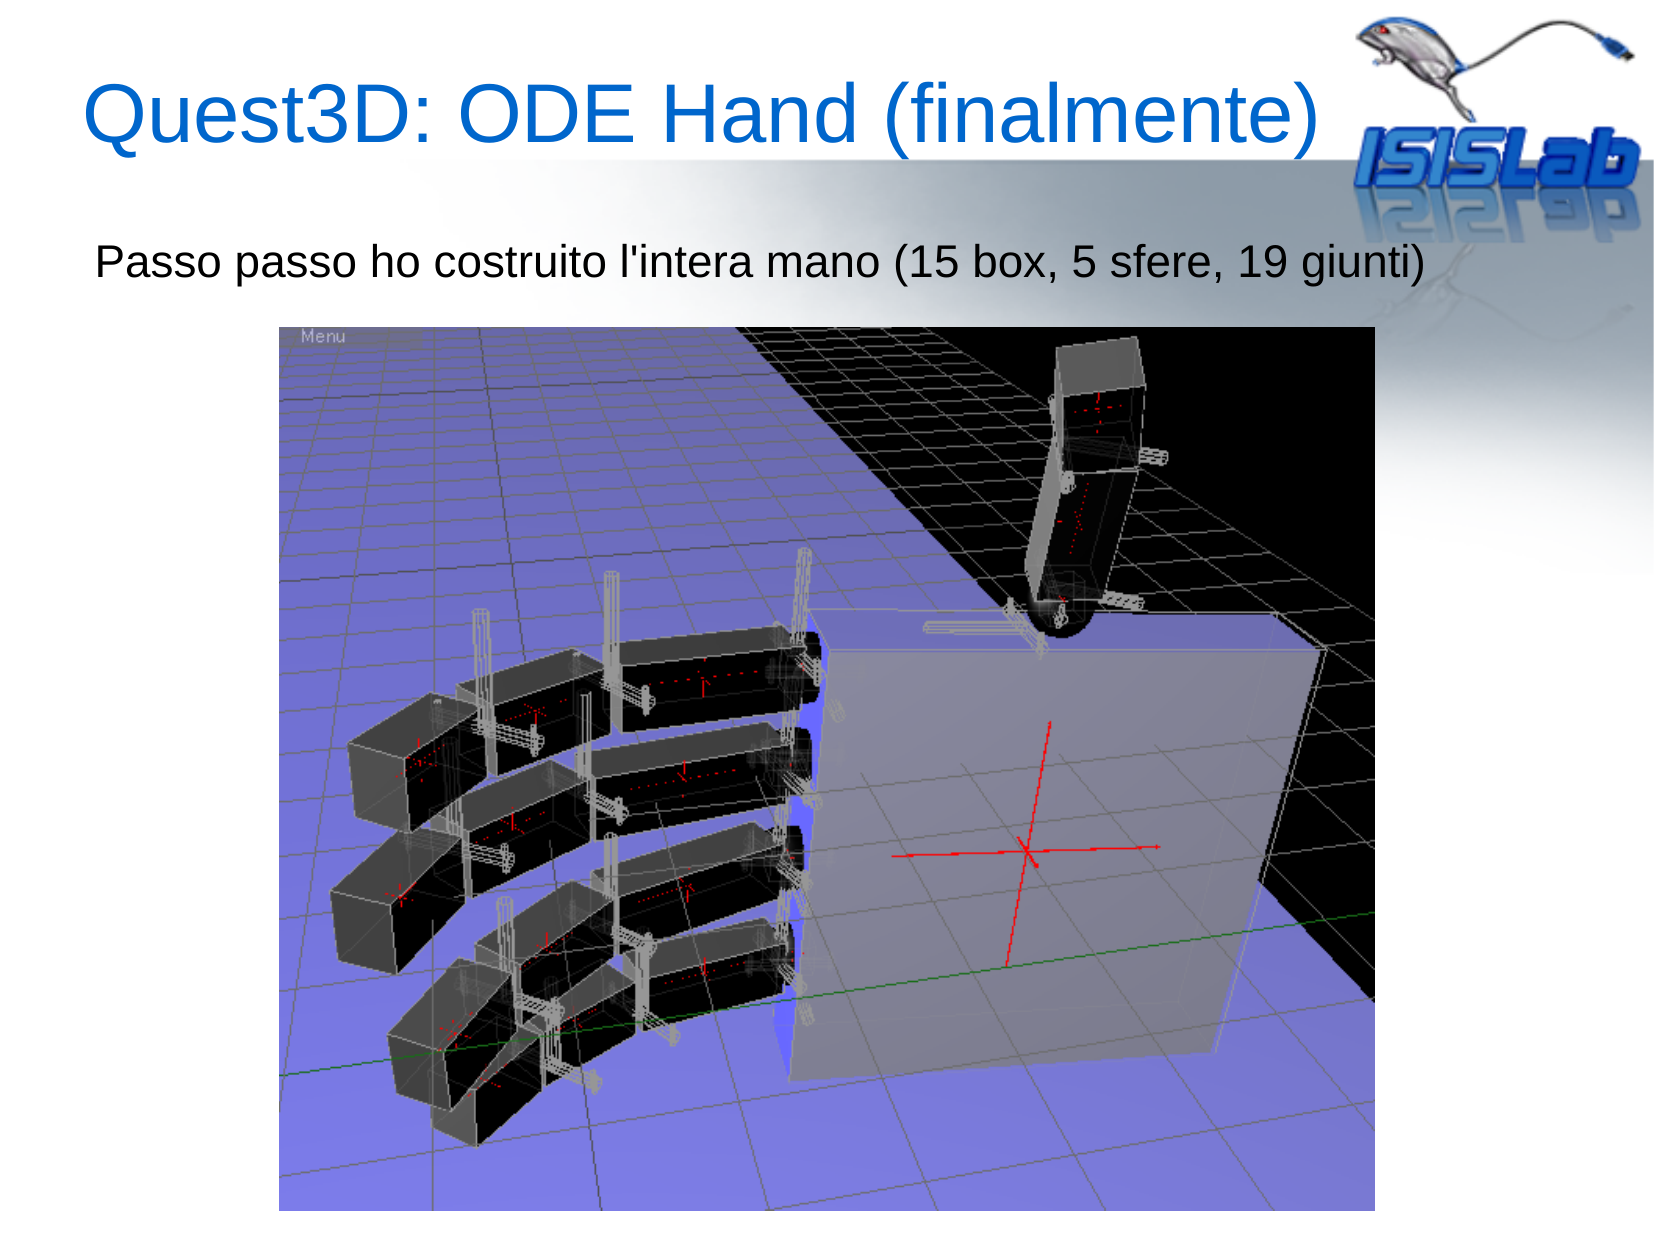

# Quest3D: ODE Hand (finalmente)
Passo passo ho costruito l'intera mano (15 box, 5 sfere, 19 giunti)